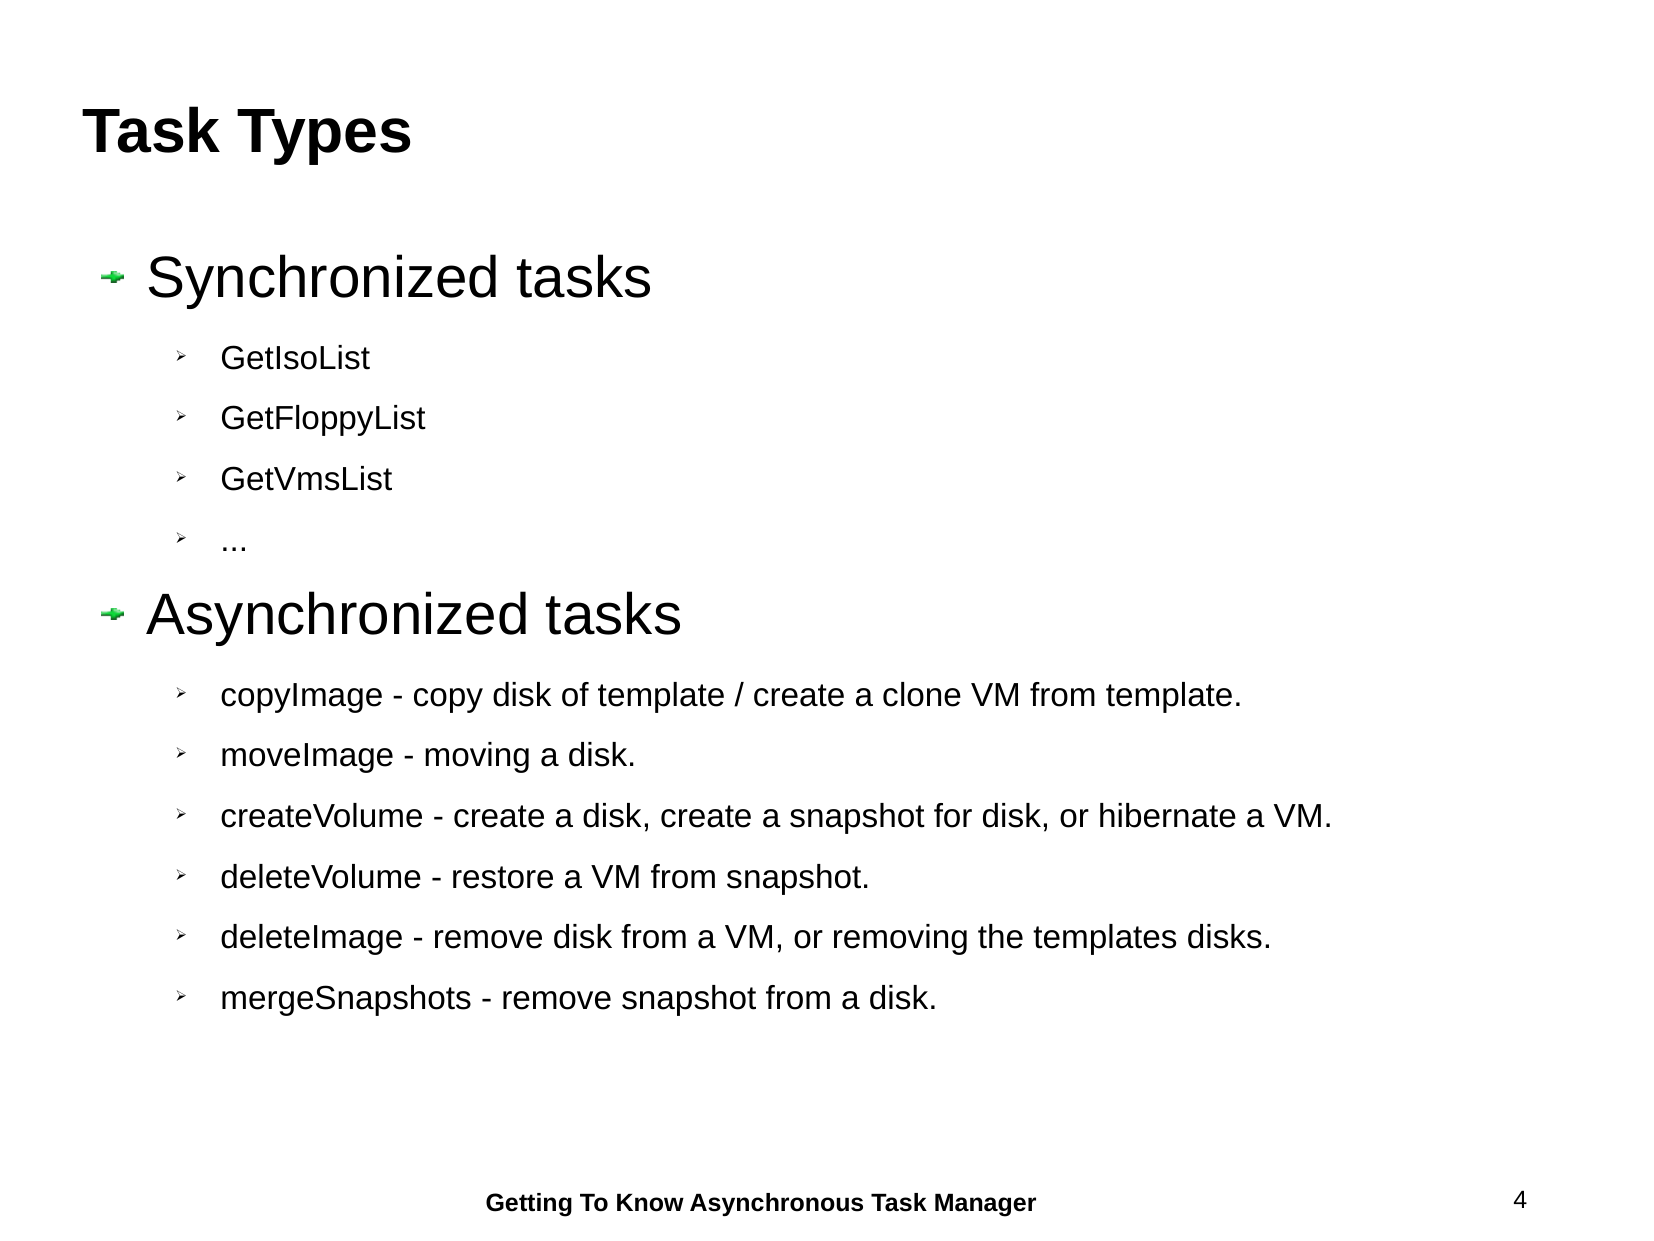

Task Types
# Synchronized tasks
GetIsoList
GetFloppyList
GetVmsList
...
Asynchronized tasks
copyImage - copy disk of template / create a clone VM from template.
moveImage - moving a disk.
createVolume - create a disk, create a snapshot for disk, or hibernate a VM.
deleteVolume - restore a VM from snapshot.
deleteImage - remove disk from a VM, or removing the templates disks.
mergeSnapshots - remove snapshot from a disk.